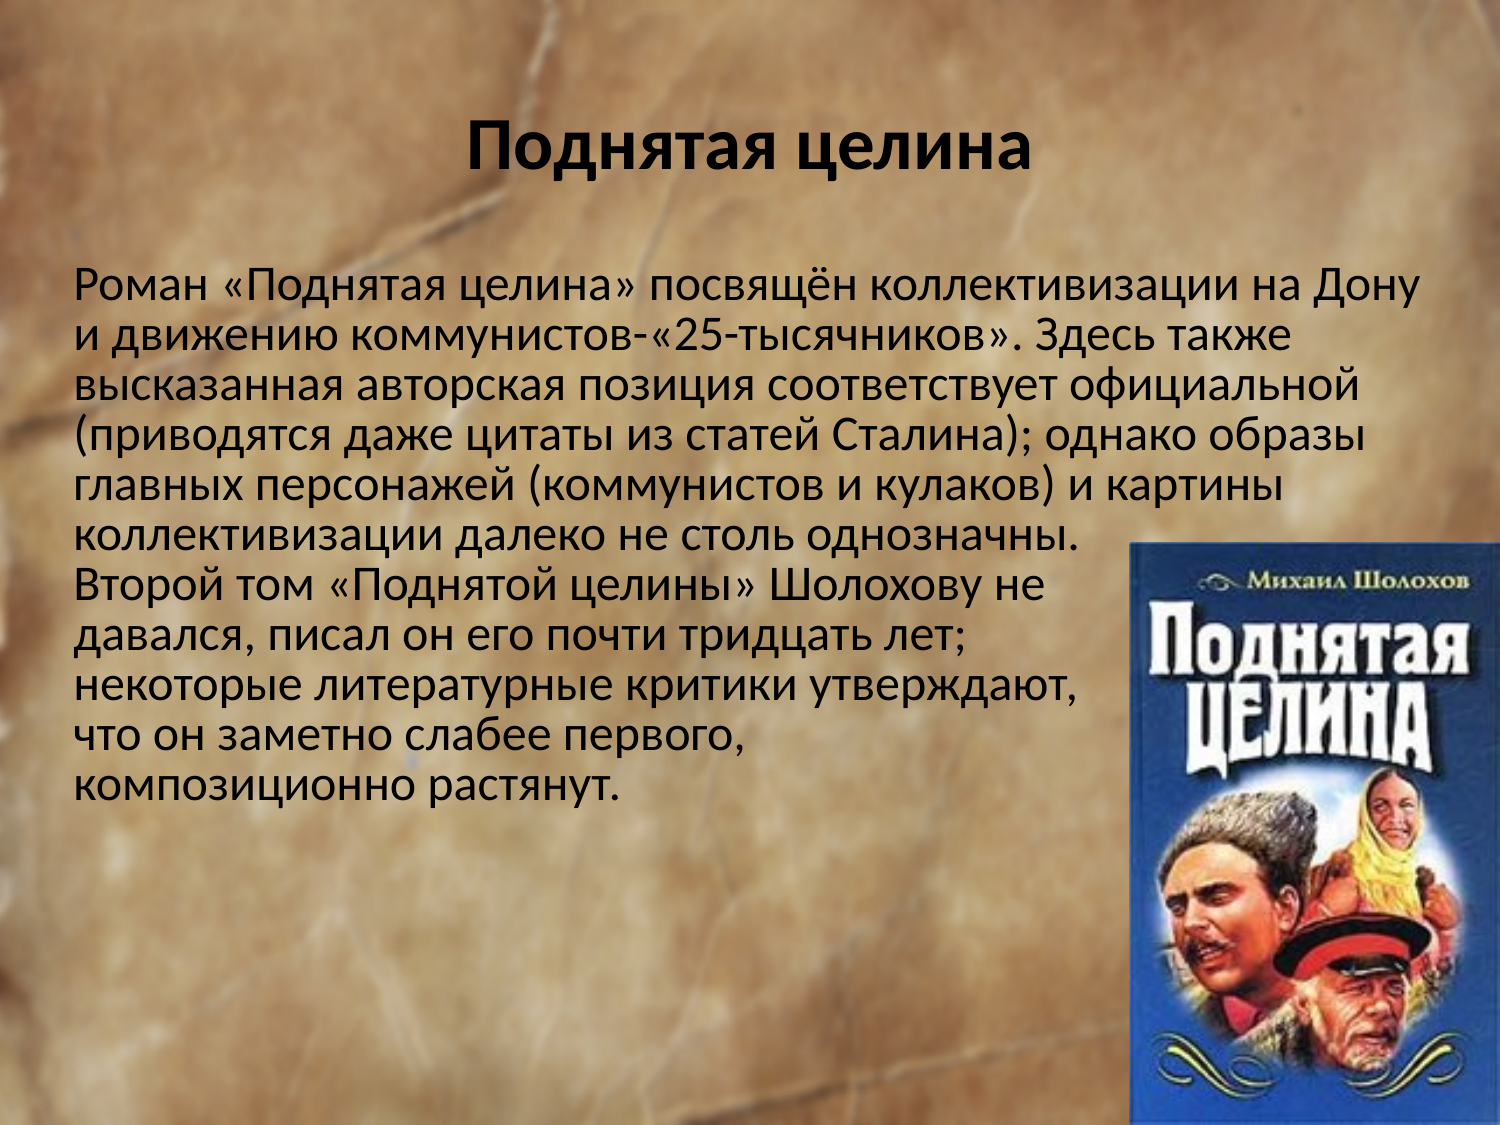

Поднятая целина
Роман «Поднятая целина» посвящён коллективизации на Дону и движению коммунистов-«25-тысячников». Здесь также высказанная авторская позиция соответствует официальной (приводятся даже цитаты из статей Сталина); однако образы главных персонажей (коммунистов и кулаков) и картины коллективизации далеко не столь однозначны.
Второй том «Поднятой целины» Шолохову не
давался, писал он его почти тридцать лет;
некоторые литературные критики утверждают,
что он заметно слабее первого,
композиционно растянут.